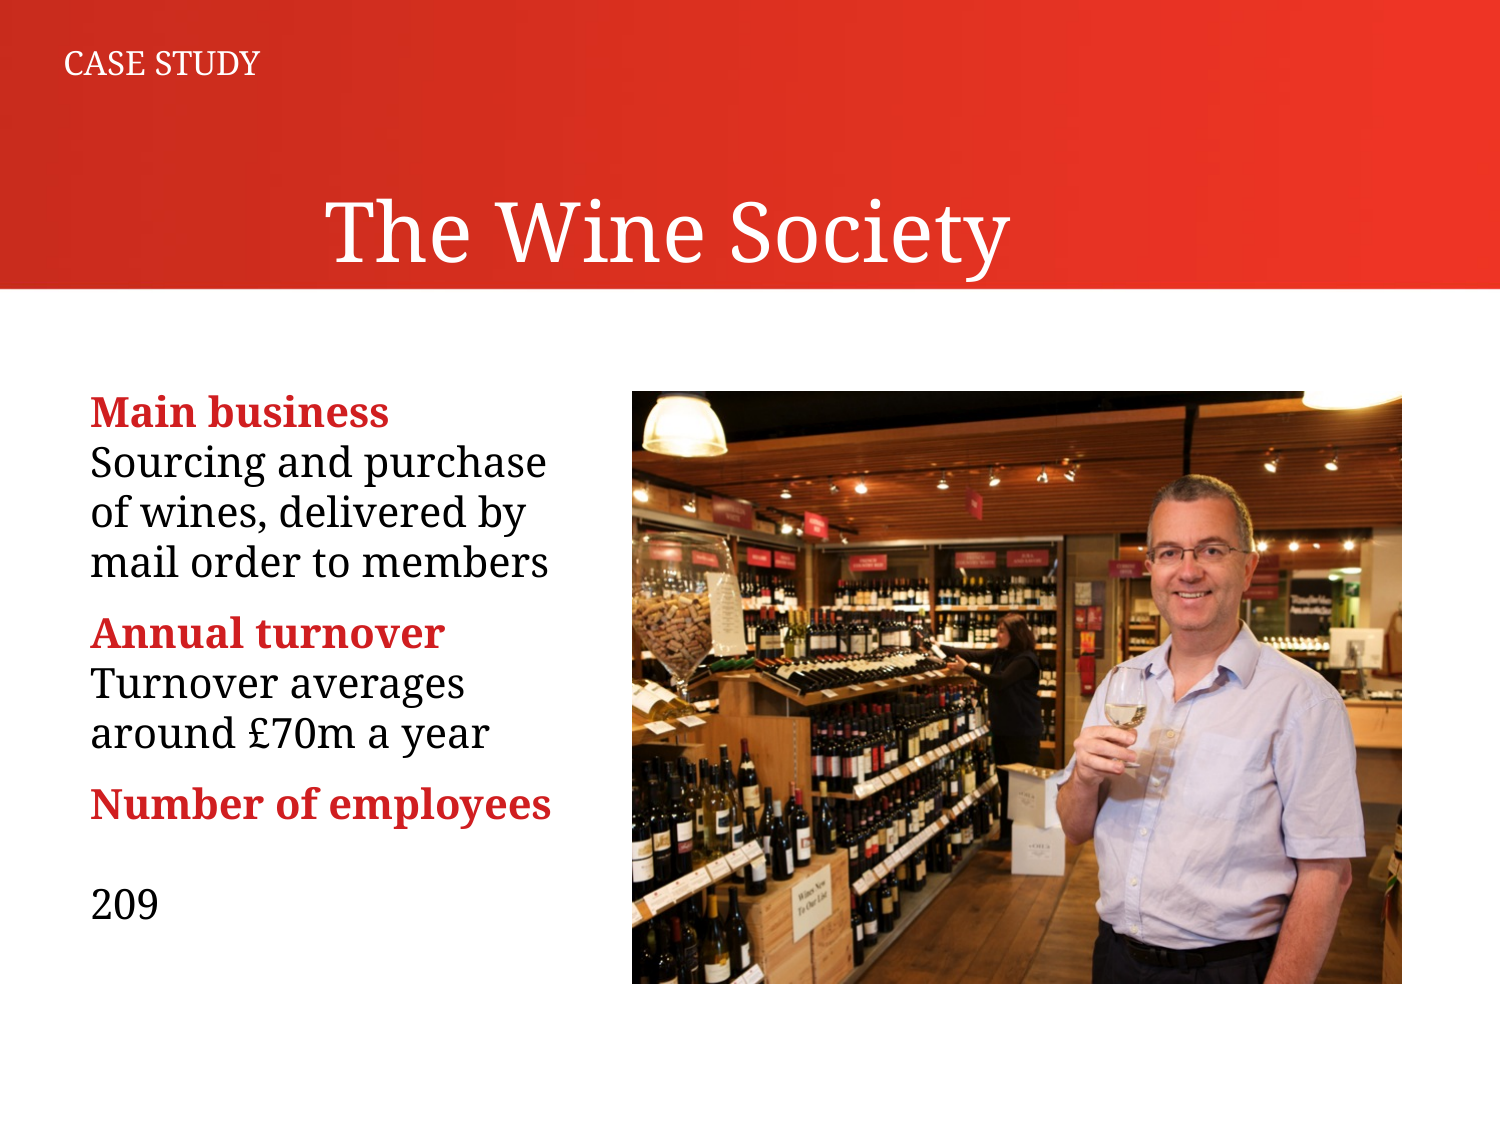

CASE STUDY
# The Wine Society
Main business
Sourcing and purchase of wines, delivered by mail order to members
Annual turnover
Turnover averages around £70m a year
Number of employees
209